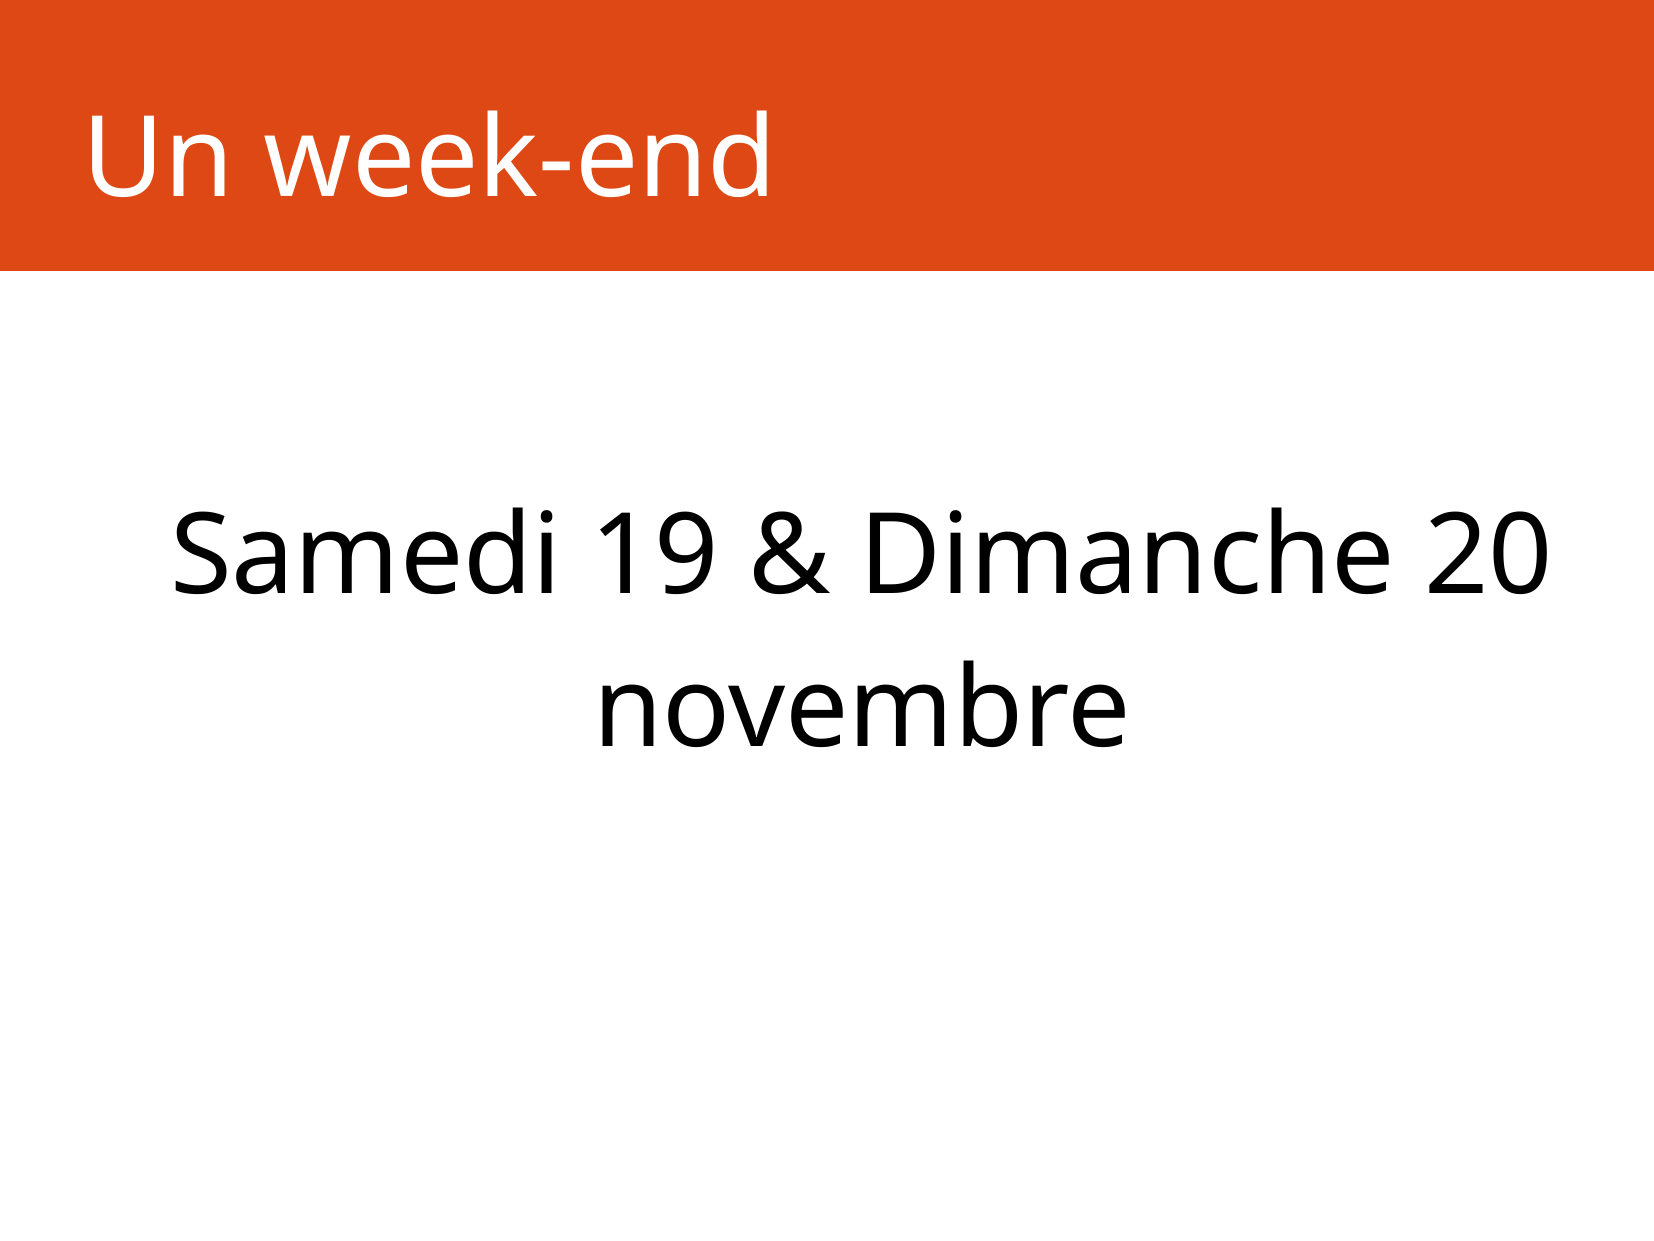

Un week-end
# Samedi 19 & Dimanche 20 novembre